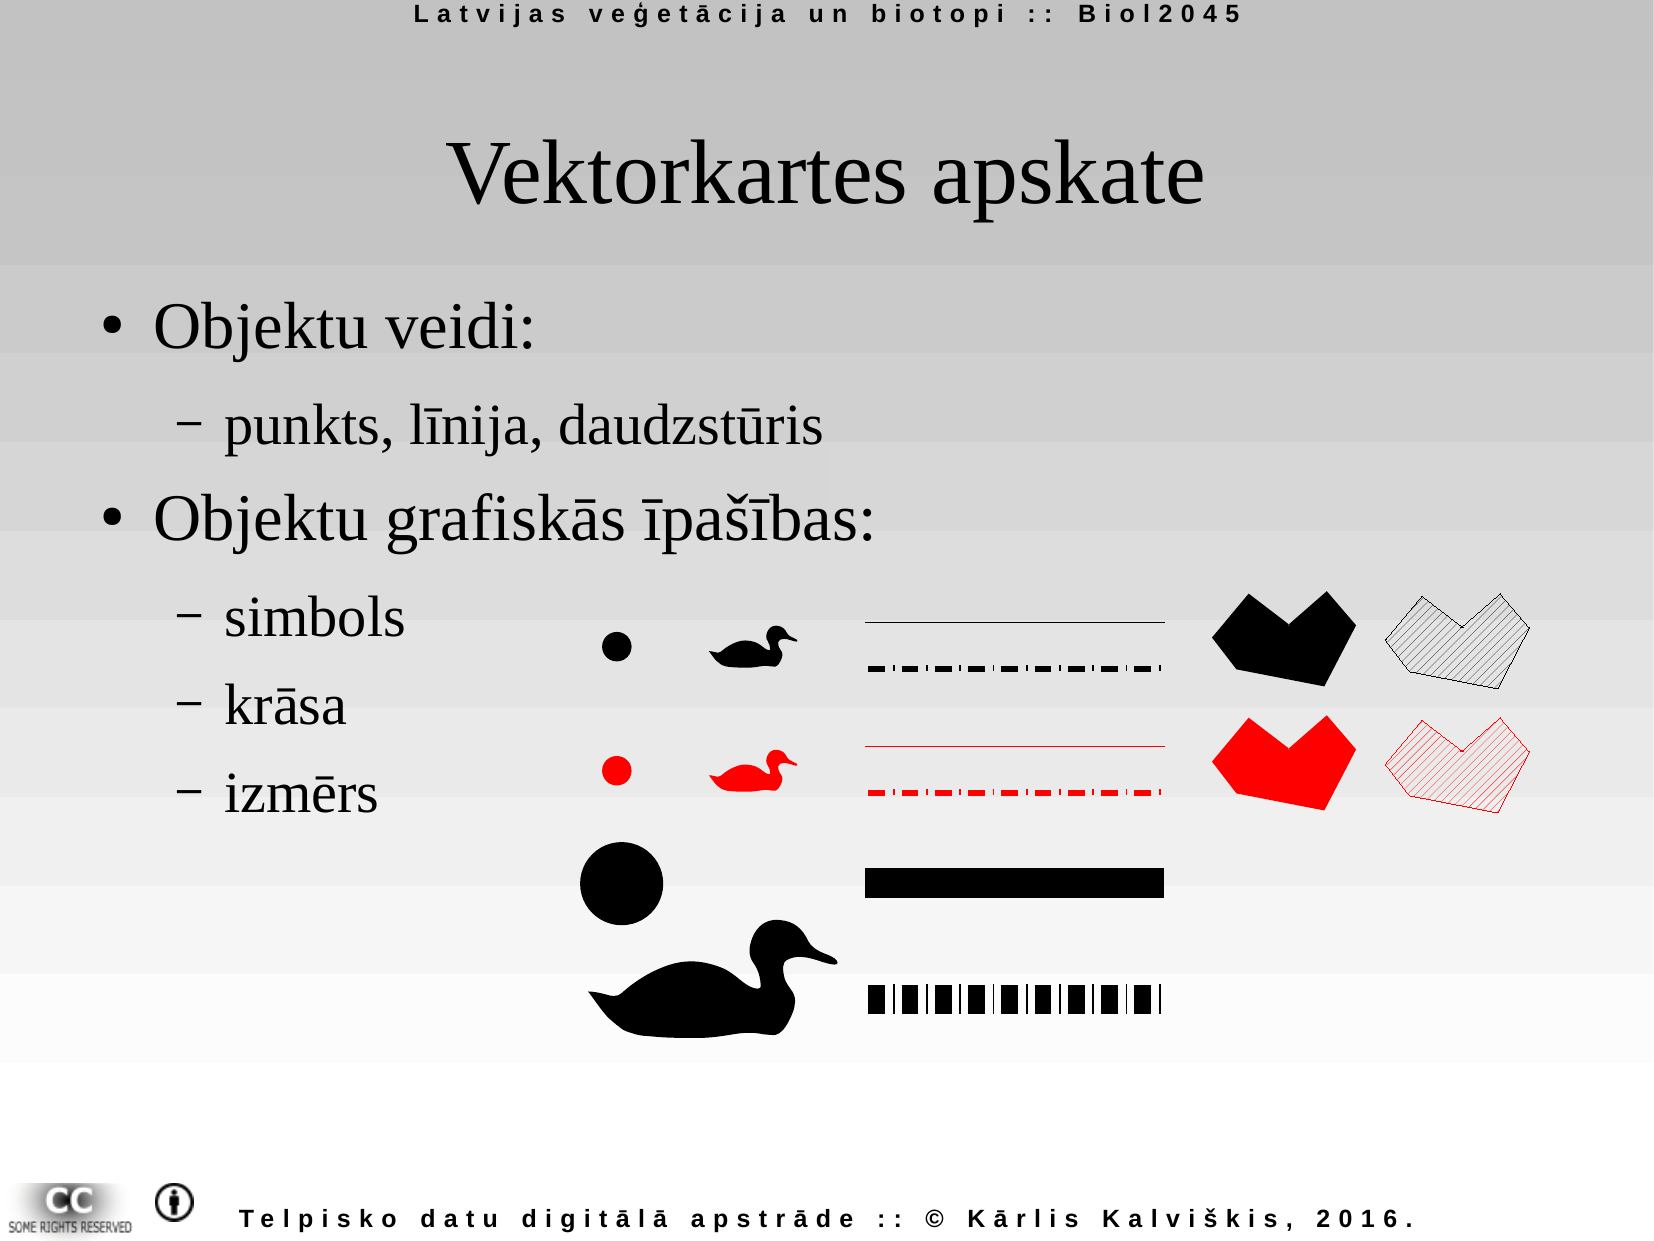

# Vektorkartes apskate
Objektu veidi:
punkts, līnija, daudzstūris
Objektu grafiskās īpašības:
simbols
krāsa
izmērs